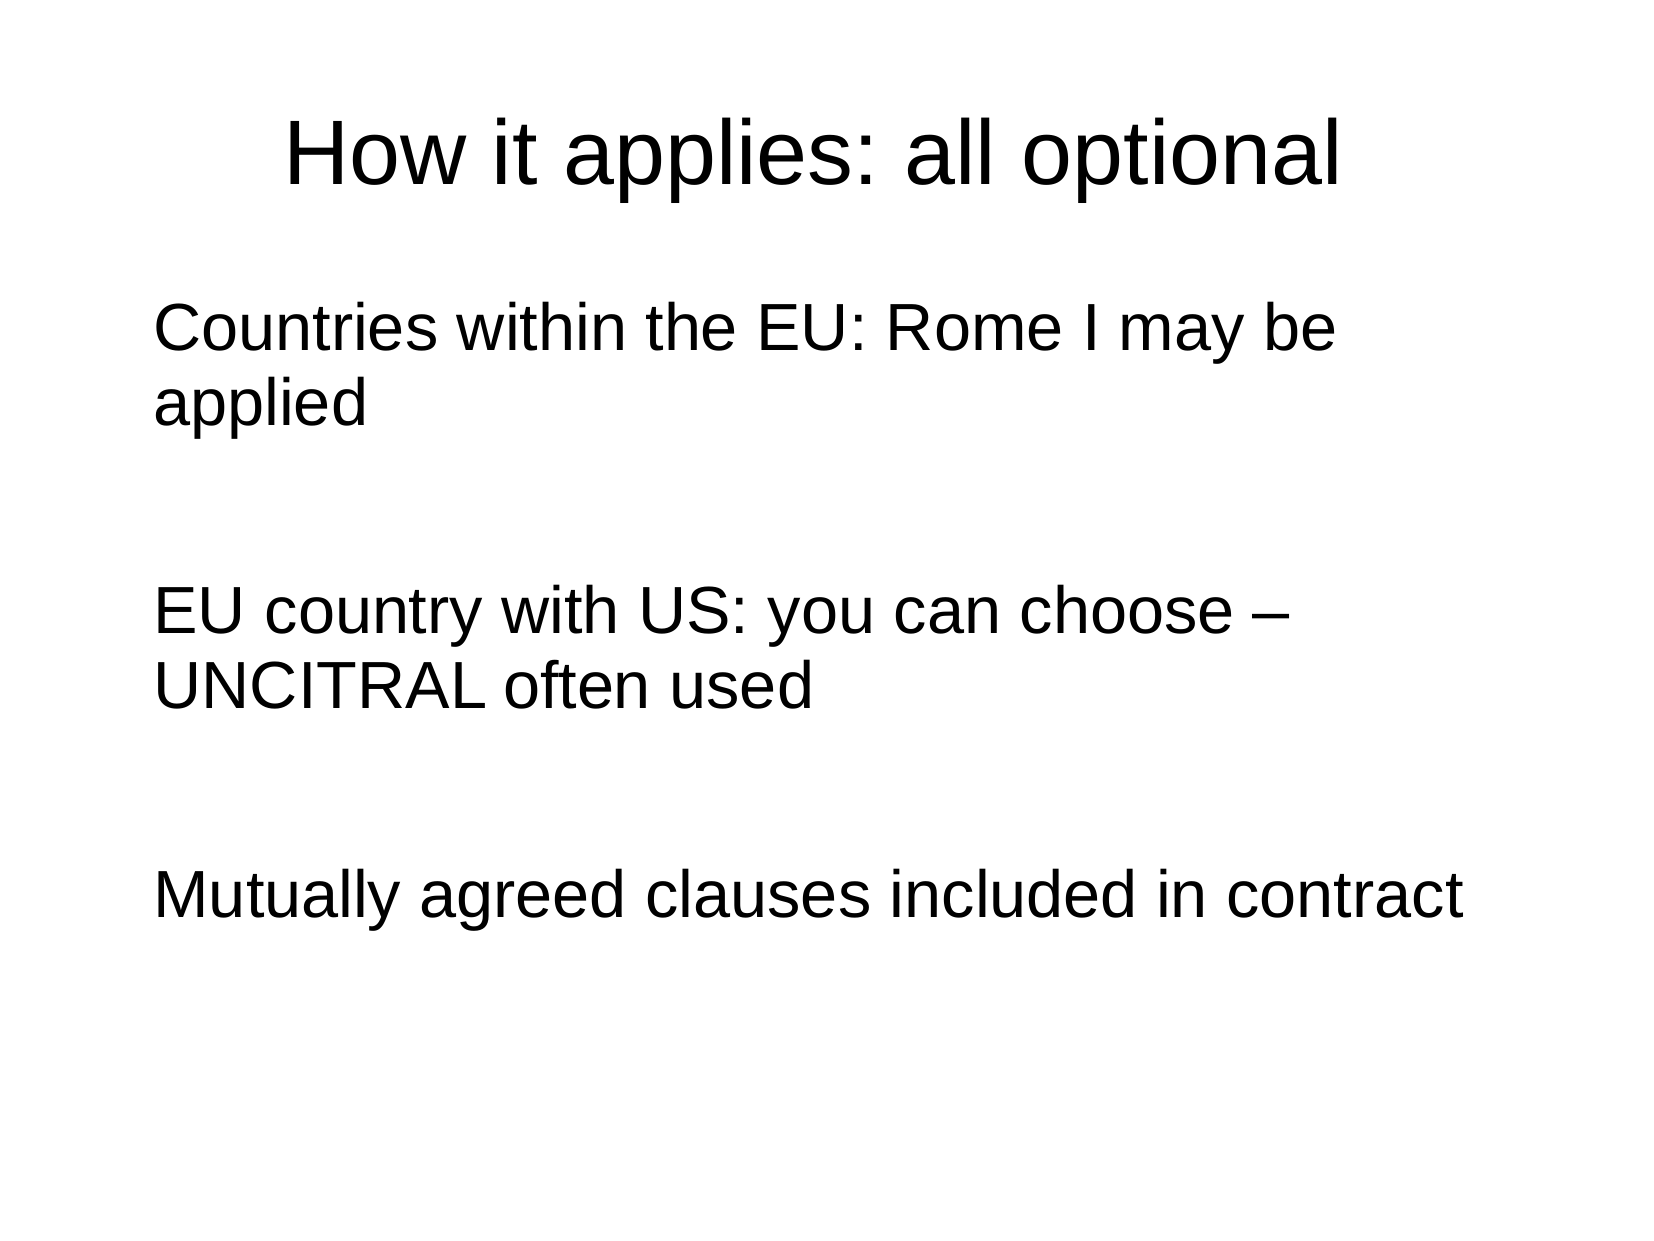

# How it applies: all optional
Countries within the EU: Rome I may be applied
EU country with US: you can choose – UNCITRAL often used
Mutually agreed clauses included in contract